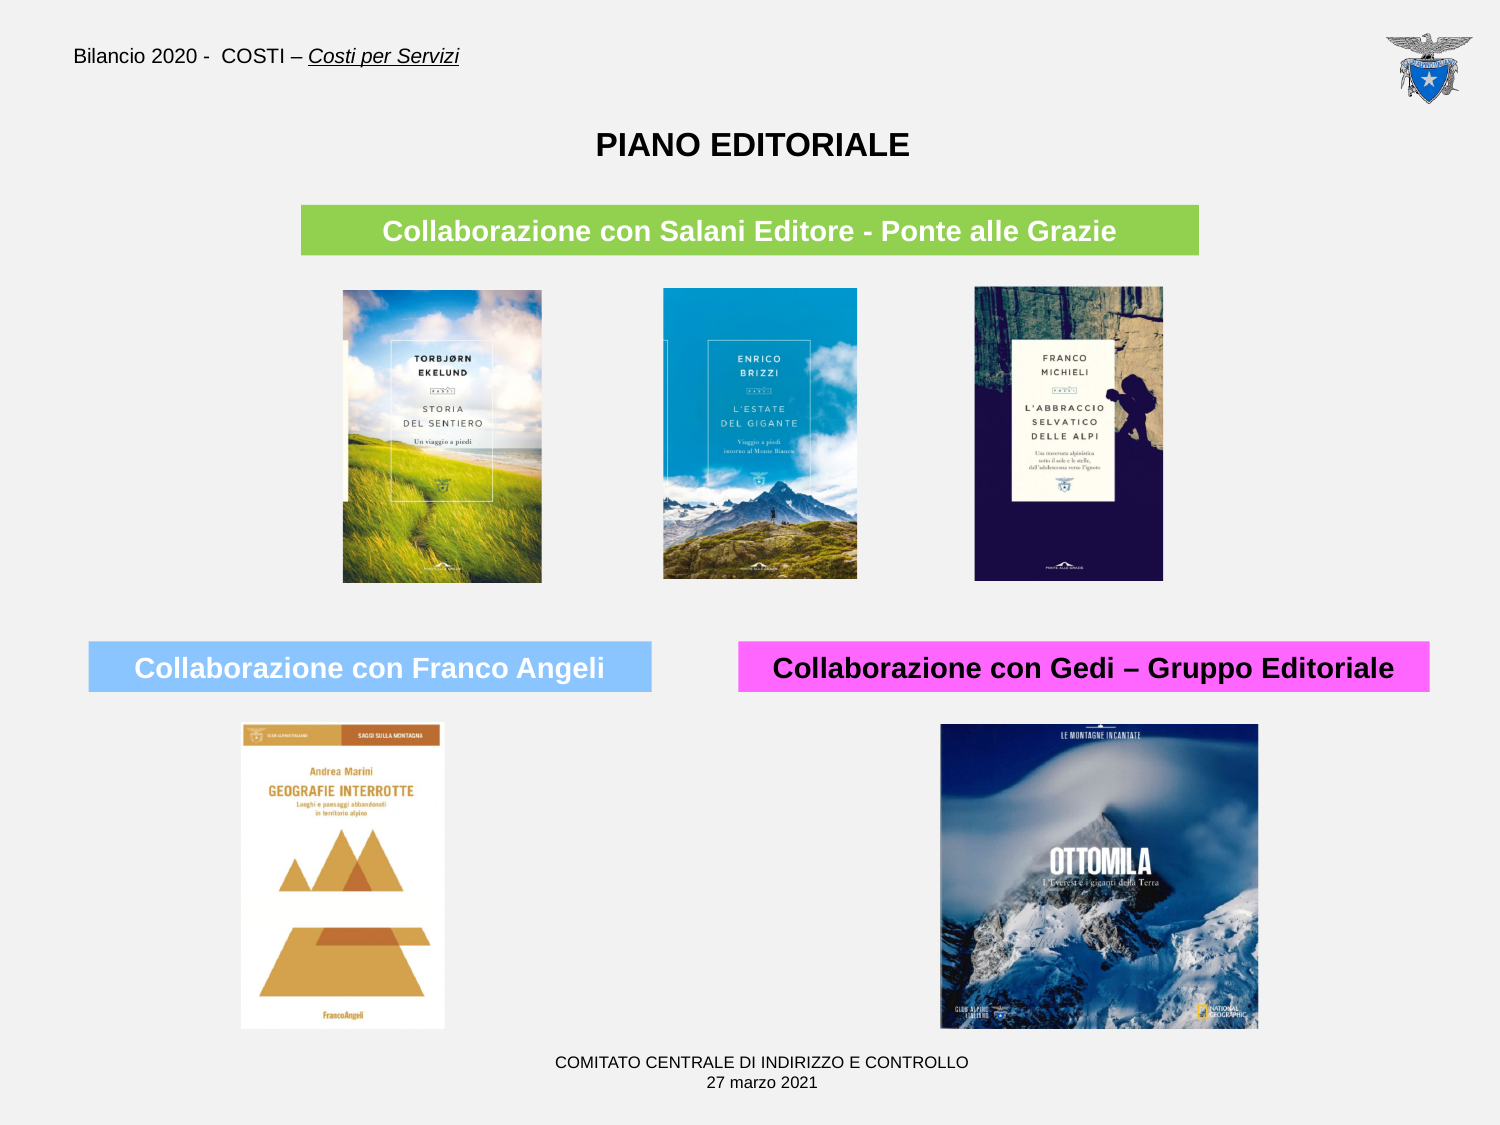

Bilancio 2020 - COSTI – Costi per Servizi
PIANO EDITORIALE
Collaborazione con Salani Editore - Ponte alle Grazie
Collaborazione con Franco Angeli
Collaborazione con Gedi – Gruppo Editoriale
COMITATO CENTRALE DI INDIRIZZO E CONTROLLO
27 marzo 2021